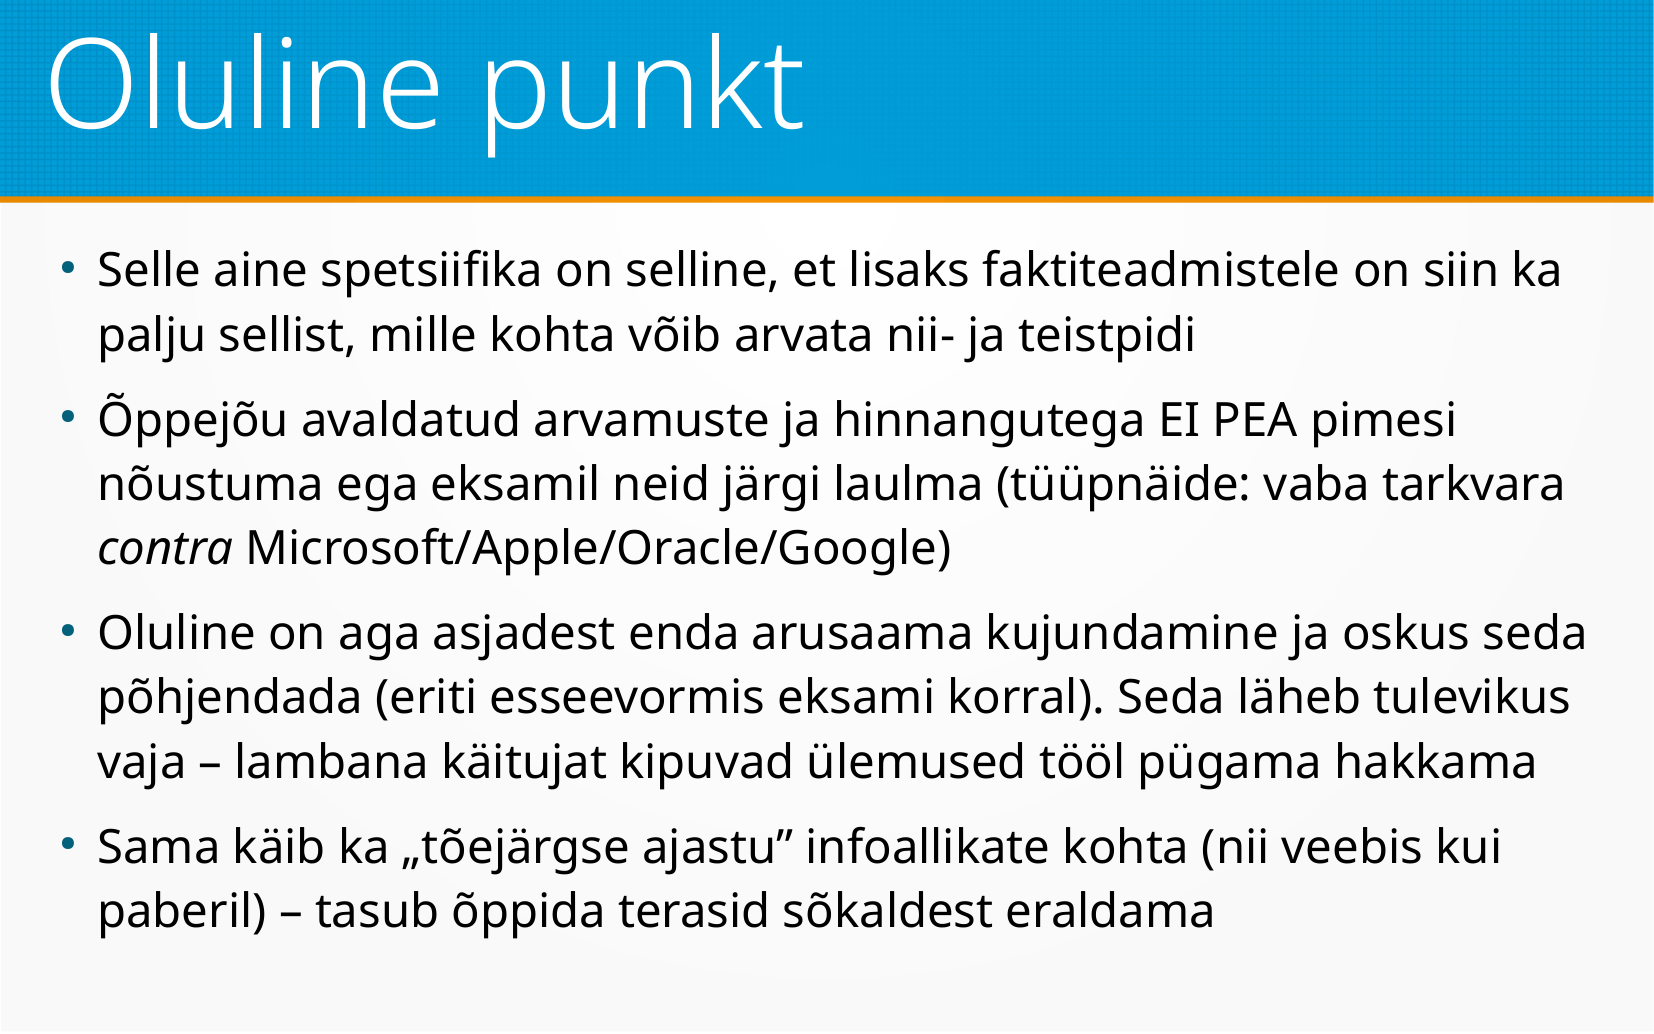

# Oluline punkt
Selle aine spetsiifika on selline, et lisaks faktiteadmistele on siin ka palju sellist, mille kohta võib arvata nii- ja teistpidi
Õppejõu avaldatud arvamuste ja hinnangutega EI PEA pimesi nõustuma ega eksamil neid järgi laulma (tüüpnäide: vaba tarkvara contra Microsoft/Apple/Oracle/Google)
Oluline on aga asjadest enda arusaama kujundamine ja oskus seda põhjendada (eriti esseevormis eksami korral). Seda läheb tulevikus vaja – lambana käitujat kipuvad ülemused tööl pügama hakkama
Sama käib ka „tõejärgse ajastu” infoallikate kohta (nii veebis kui paberil) – tasub õppida terasid sõkaldest eraldama